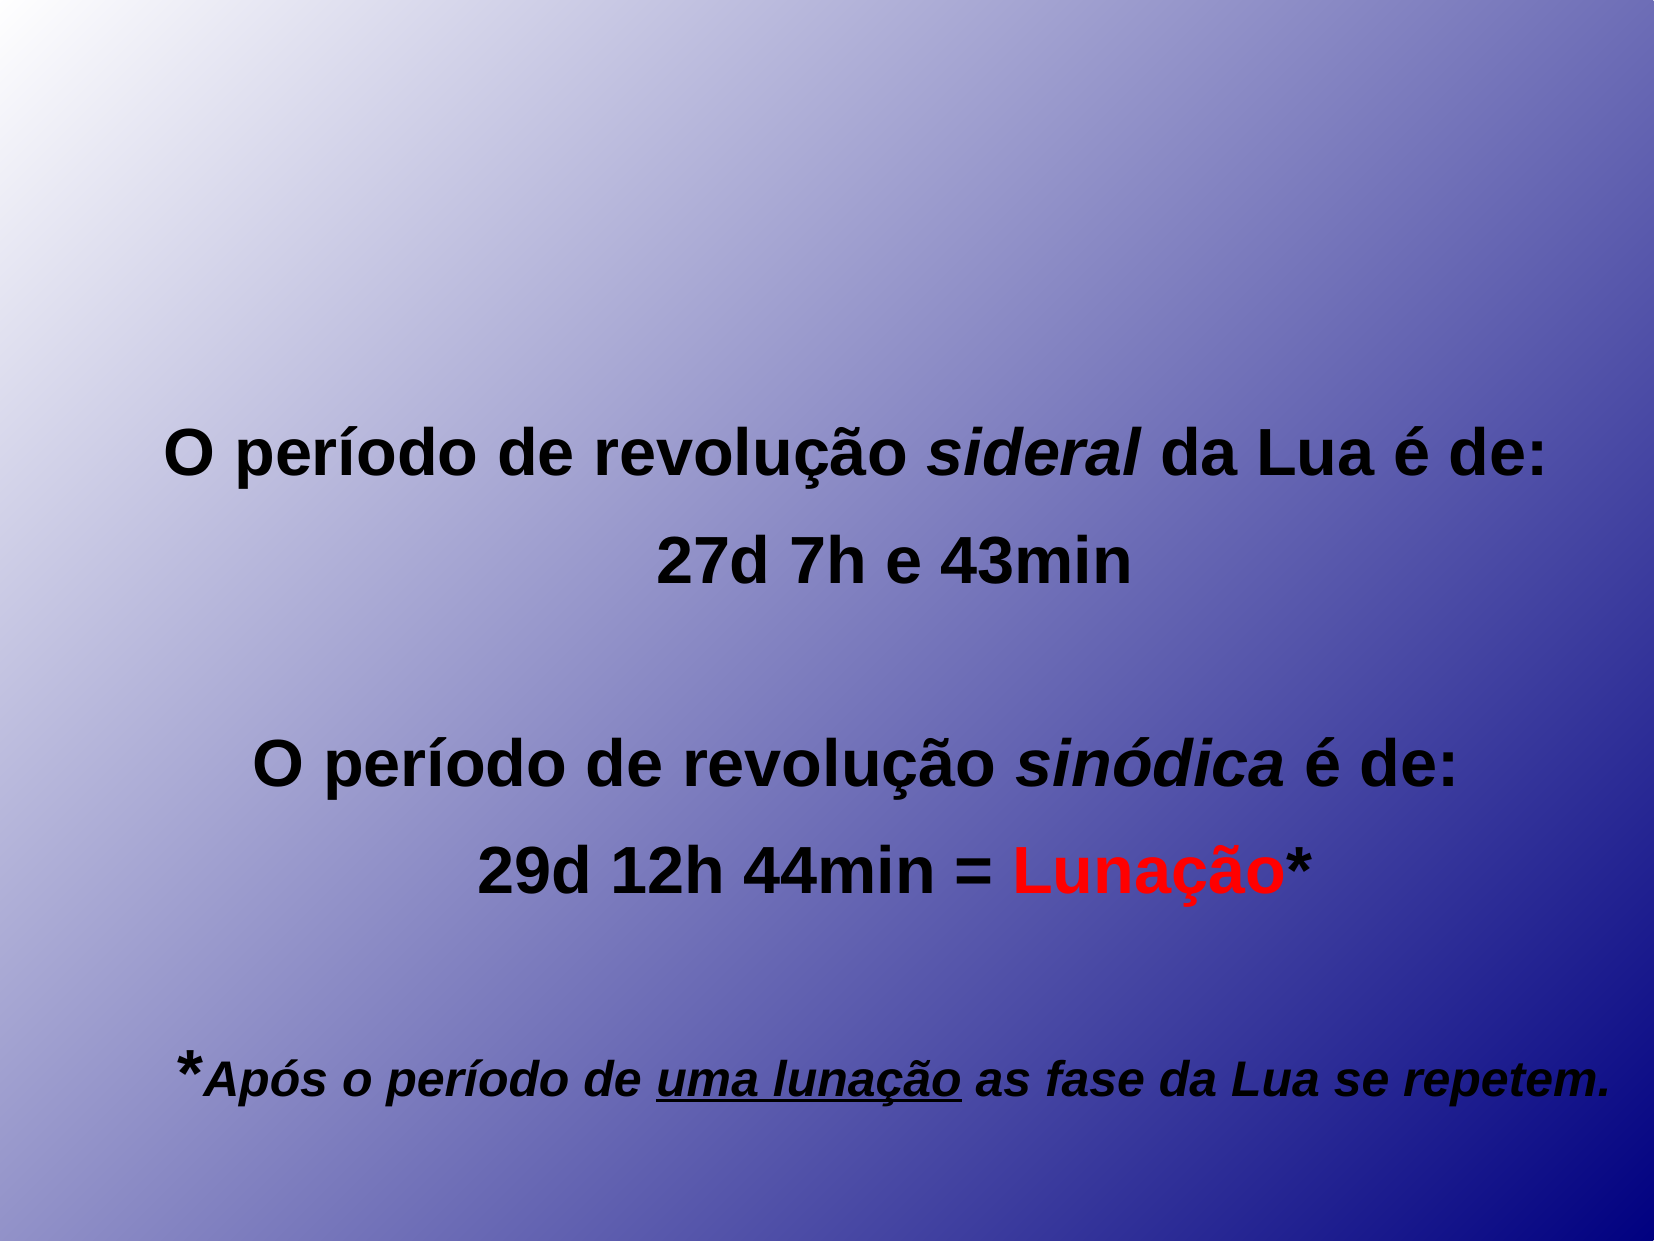

#
O período de revolução sideral da Lua é de:
27d 7h e 43min
O período de revolução sinódica é de:
29d 12h 44min = Lunação*
*Após o período de uma lunação as fase da Lua se repetem.